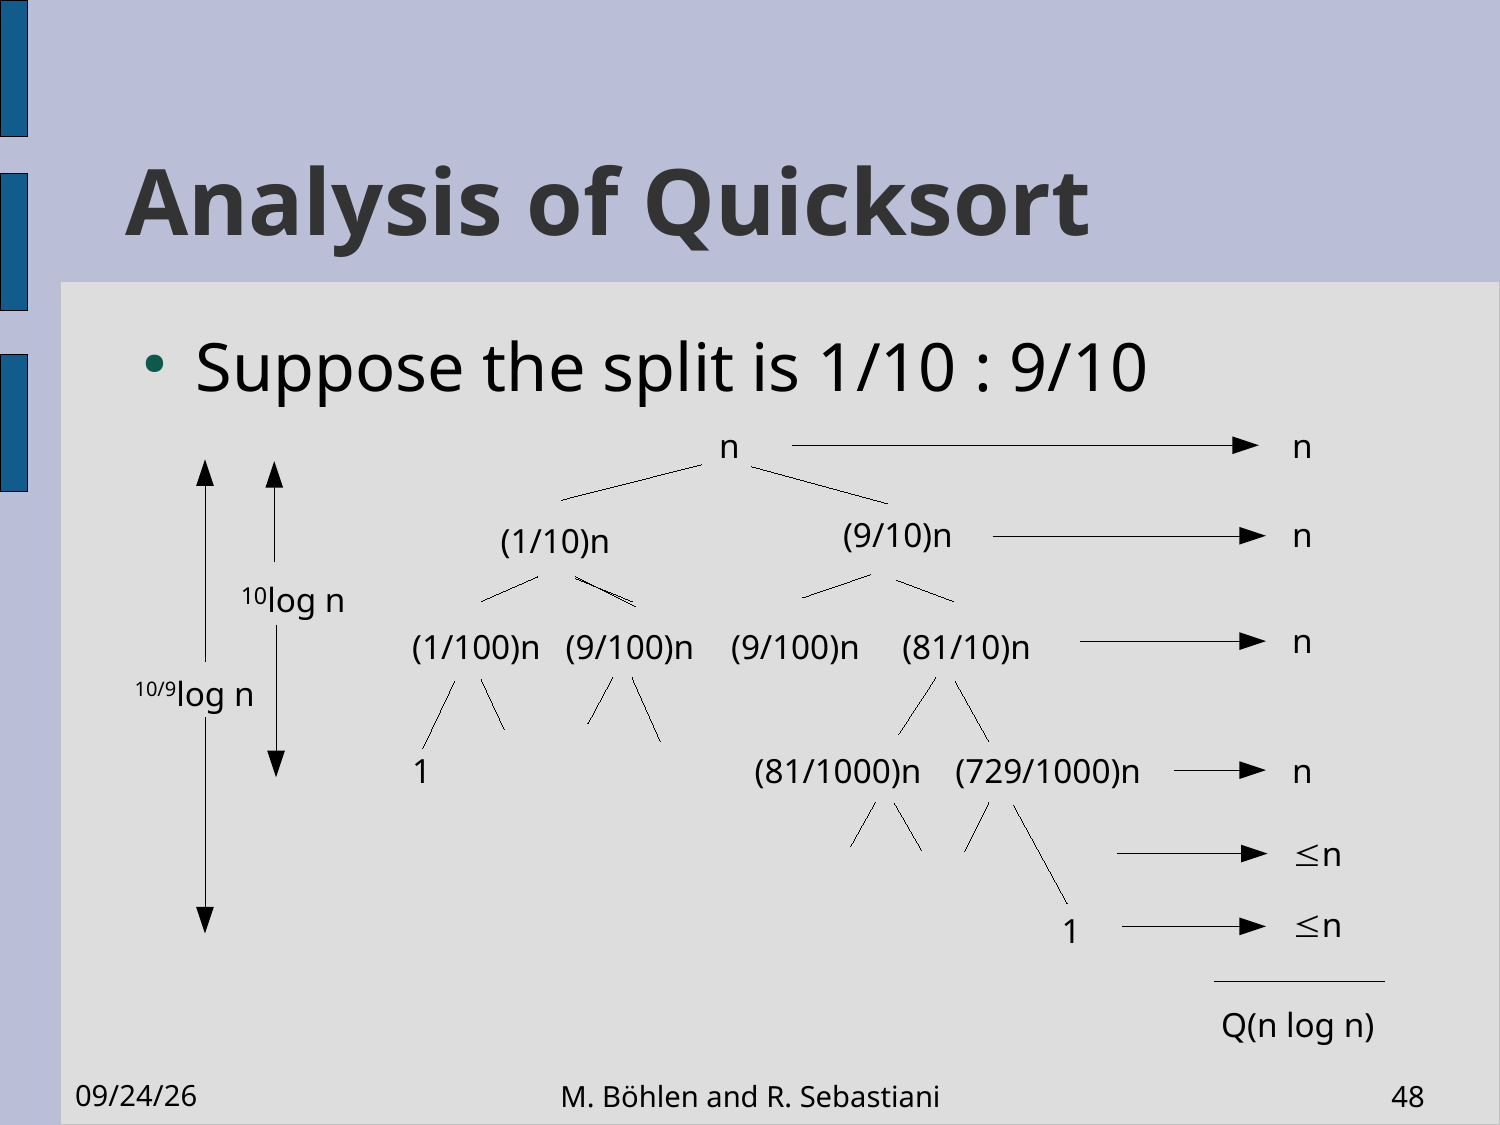

# Analysis of Quicksort
Suppose the split is 1/10 : 9/10
n
n
(9/10)n
n
(1/10)n
10log n
n
(1/100)n
(9/100)n
(9/100)n
(81/10)n
10/9log n
1
(81/1000)n
(729/1000)n
n
n
n
1
Q(n log n)
M. Böhlen and R. Sebastiani
48